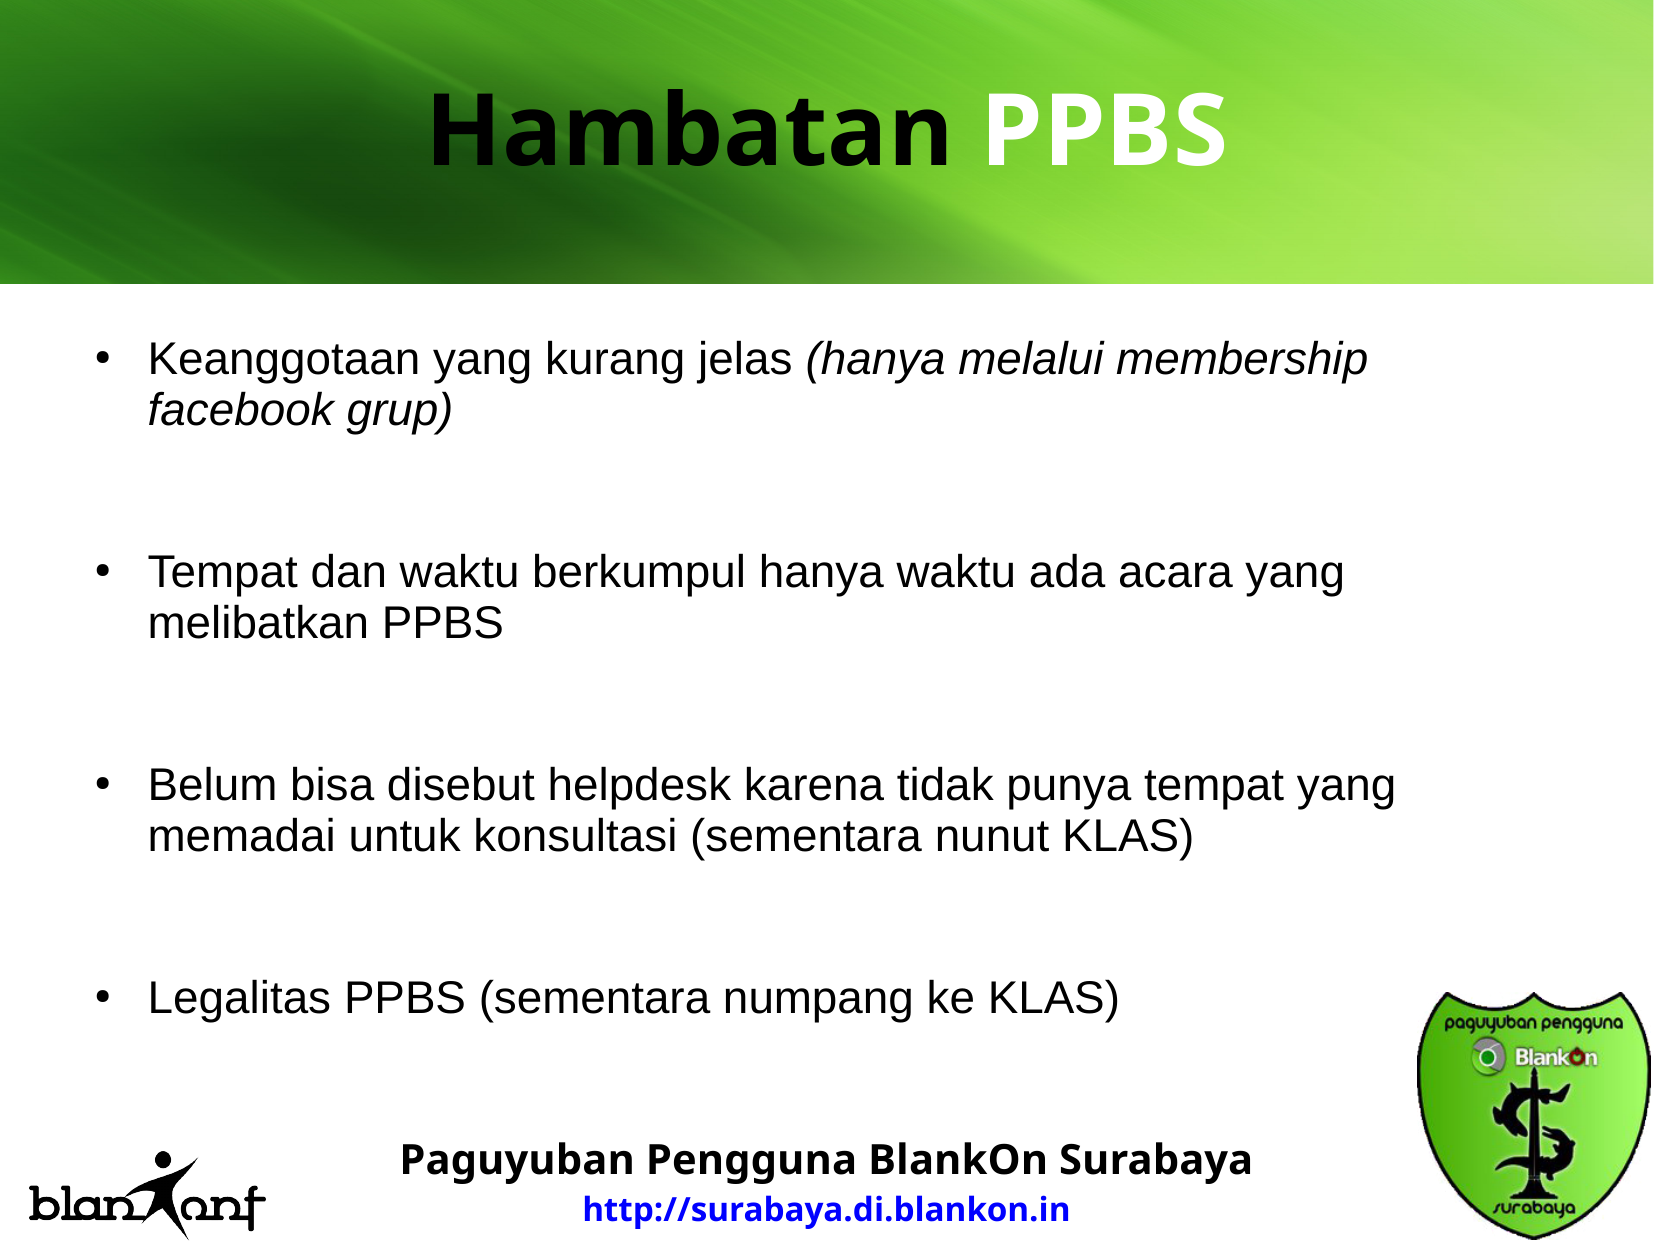

Hambatan PPBS
#
Keanggotaan yang kurang jelas (hanya melalui membership facebook grup)
Tempat dan waktu berkumpul hanya waktu ada acara yang melibatkan PPBS
Belum bisa disebut helpdesk karena tidak punya tempat yang memadai untuk konsultasi (sementara nunut KLAS)
Legalitas PPBS (sementara numpang ke KLAS)
Paguyuban Pengguna BlankOn Surabaya
http://surabaya.di.blankon.in